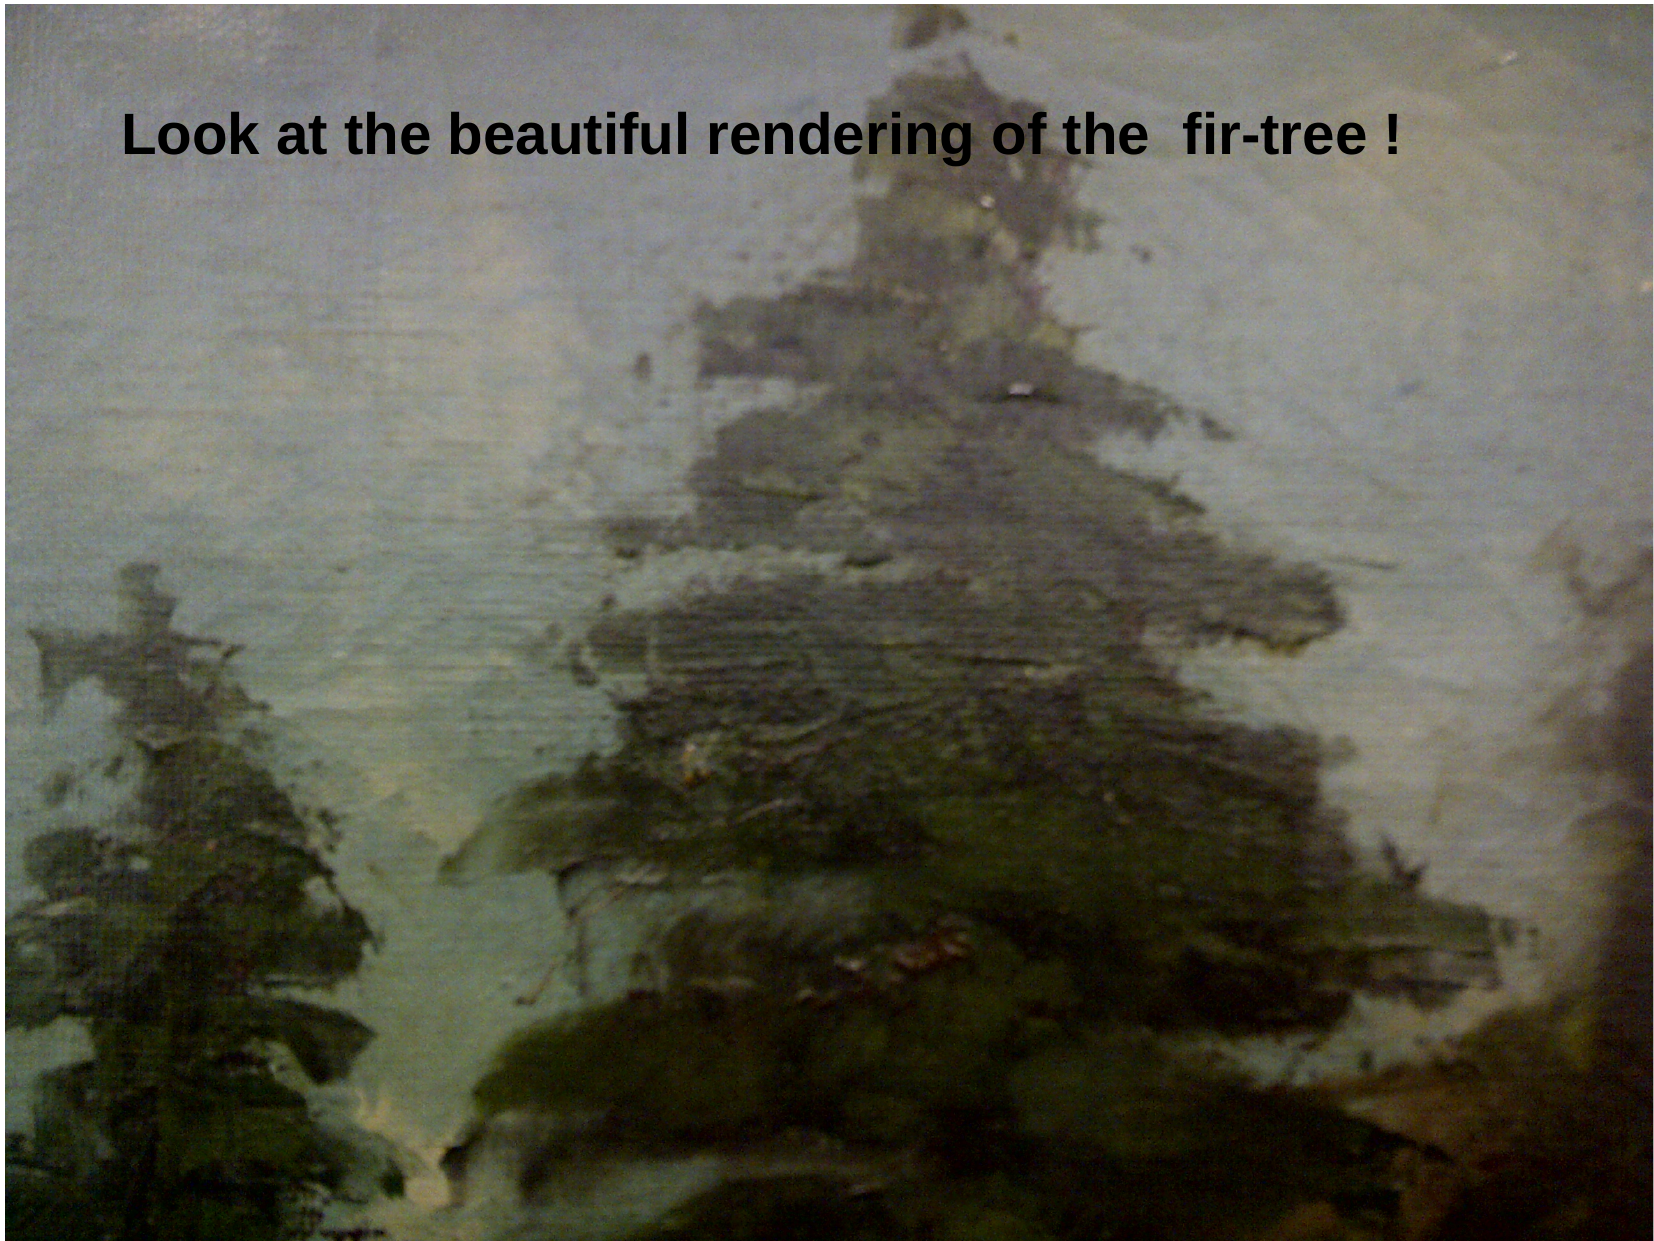

Look at the beautiful rendering of the fir-tree !